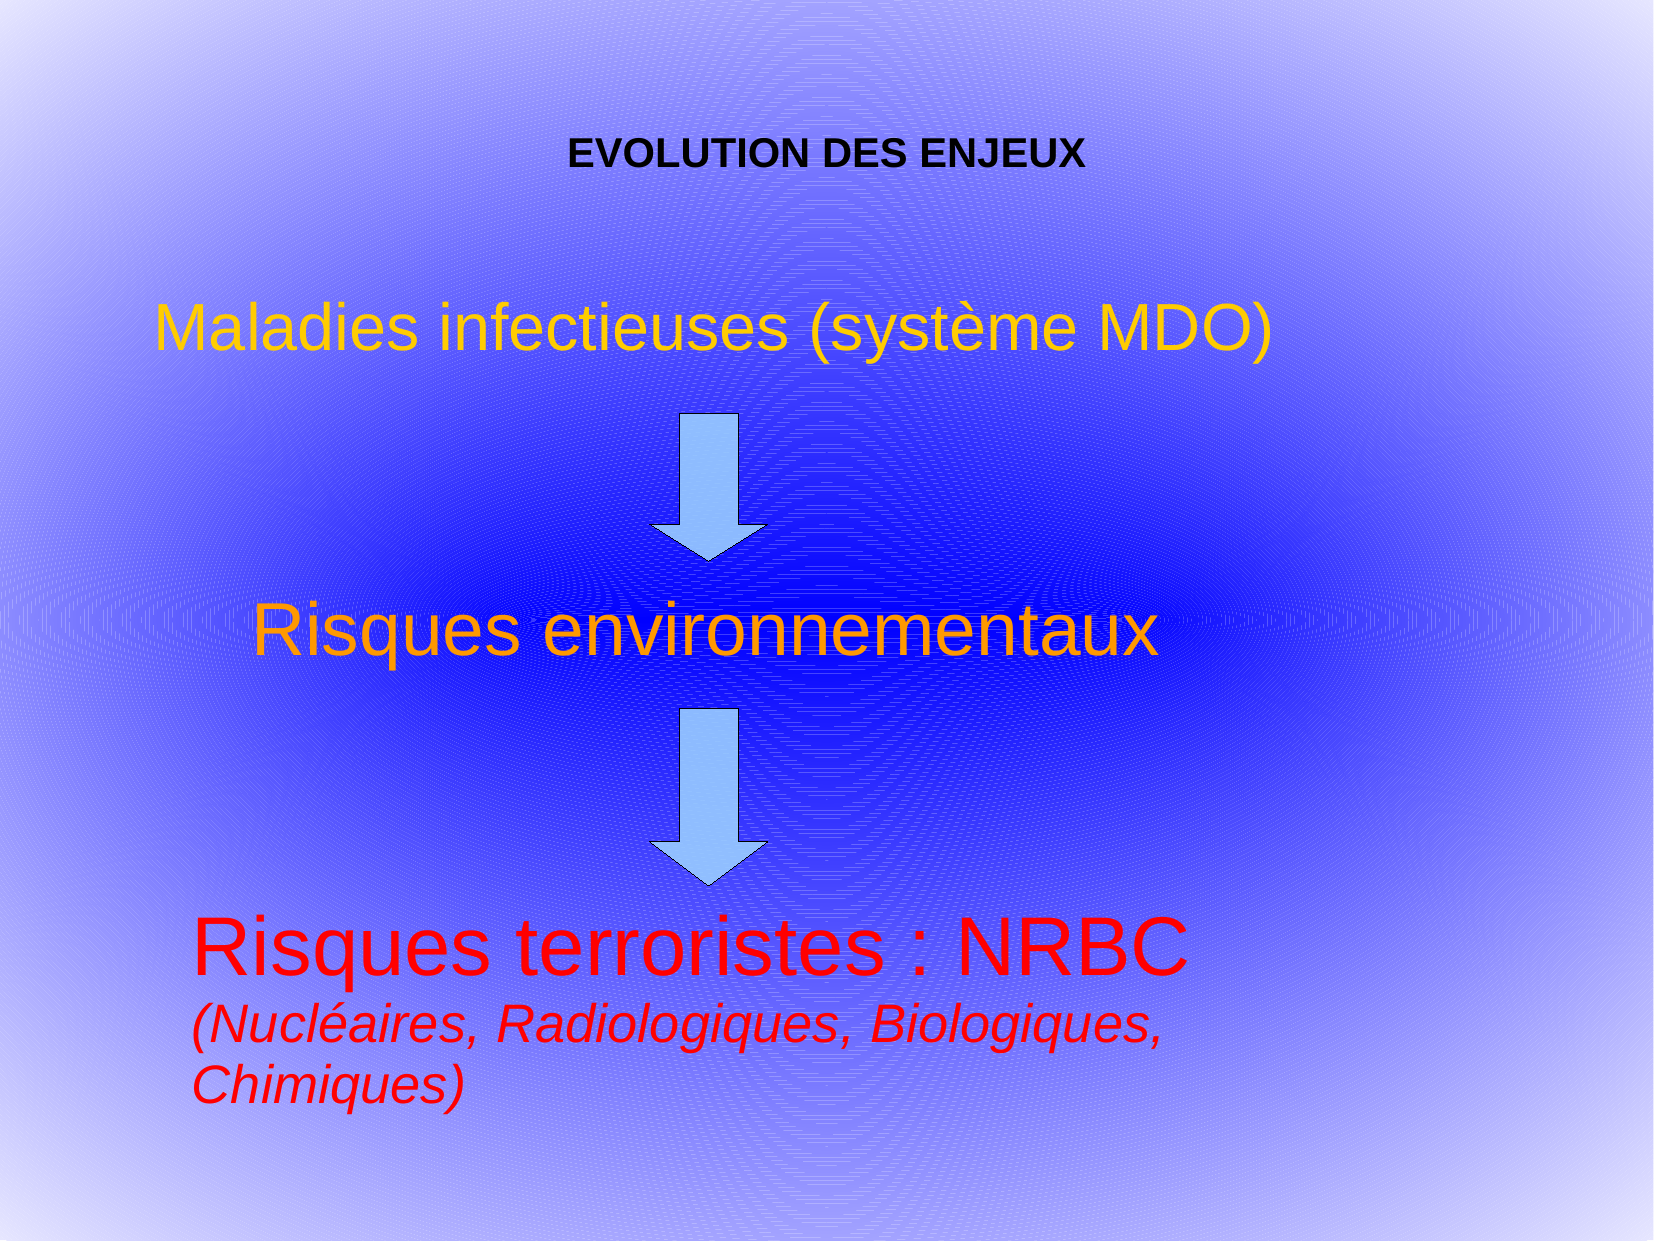

# EVOLUTION DES ENJEUX
Maladies infectieuses (système MDO)
Risques environnementaux
Risques terroristes : NRBC (Nucléaires, Radiologiques, Biologiques, Chimiques)